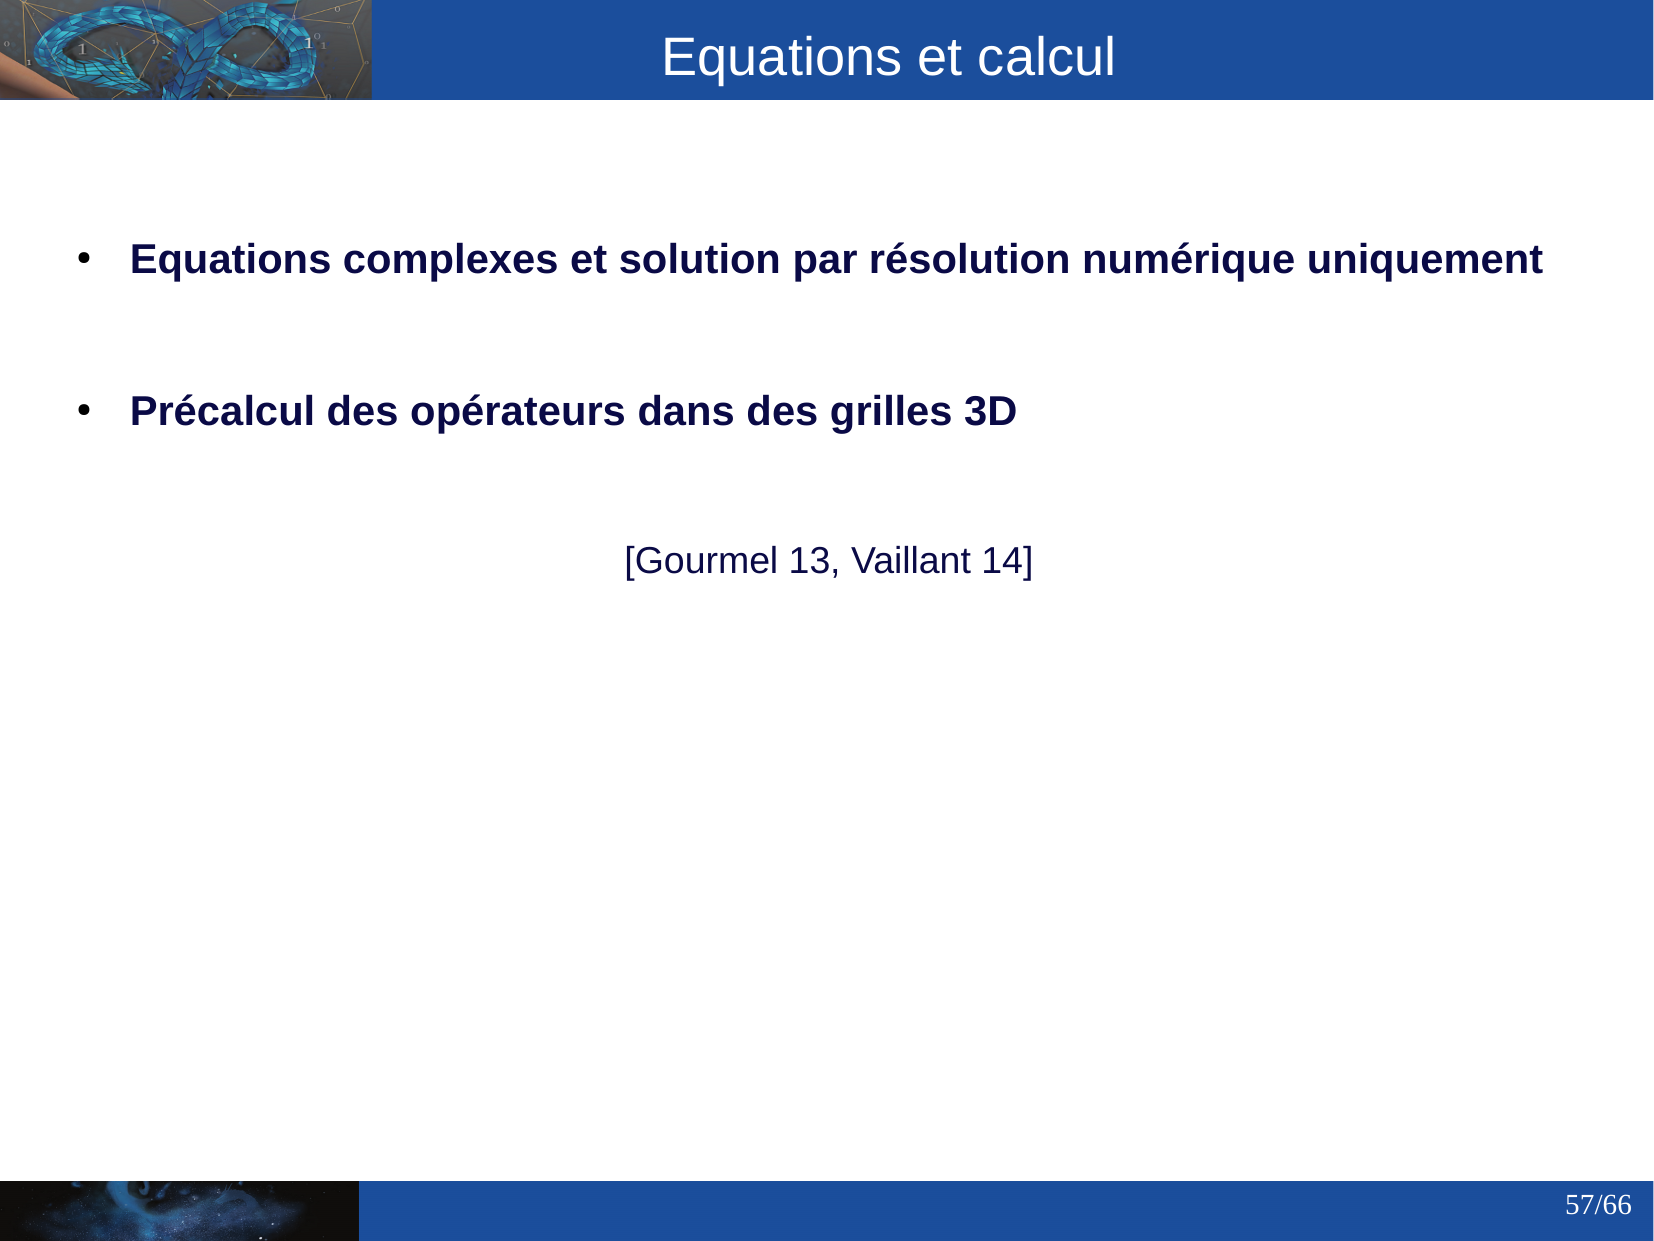

# Equations et calcul
Equations complexes et solution par résolution numérique uniquement
Précalcul des opérateurs dans des grilles 3D
[Gourmel 13, Vaillant 14]
57